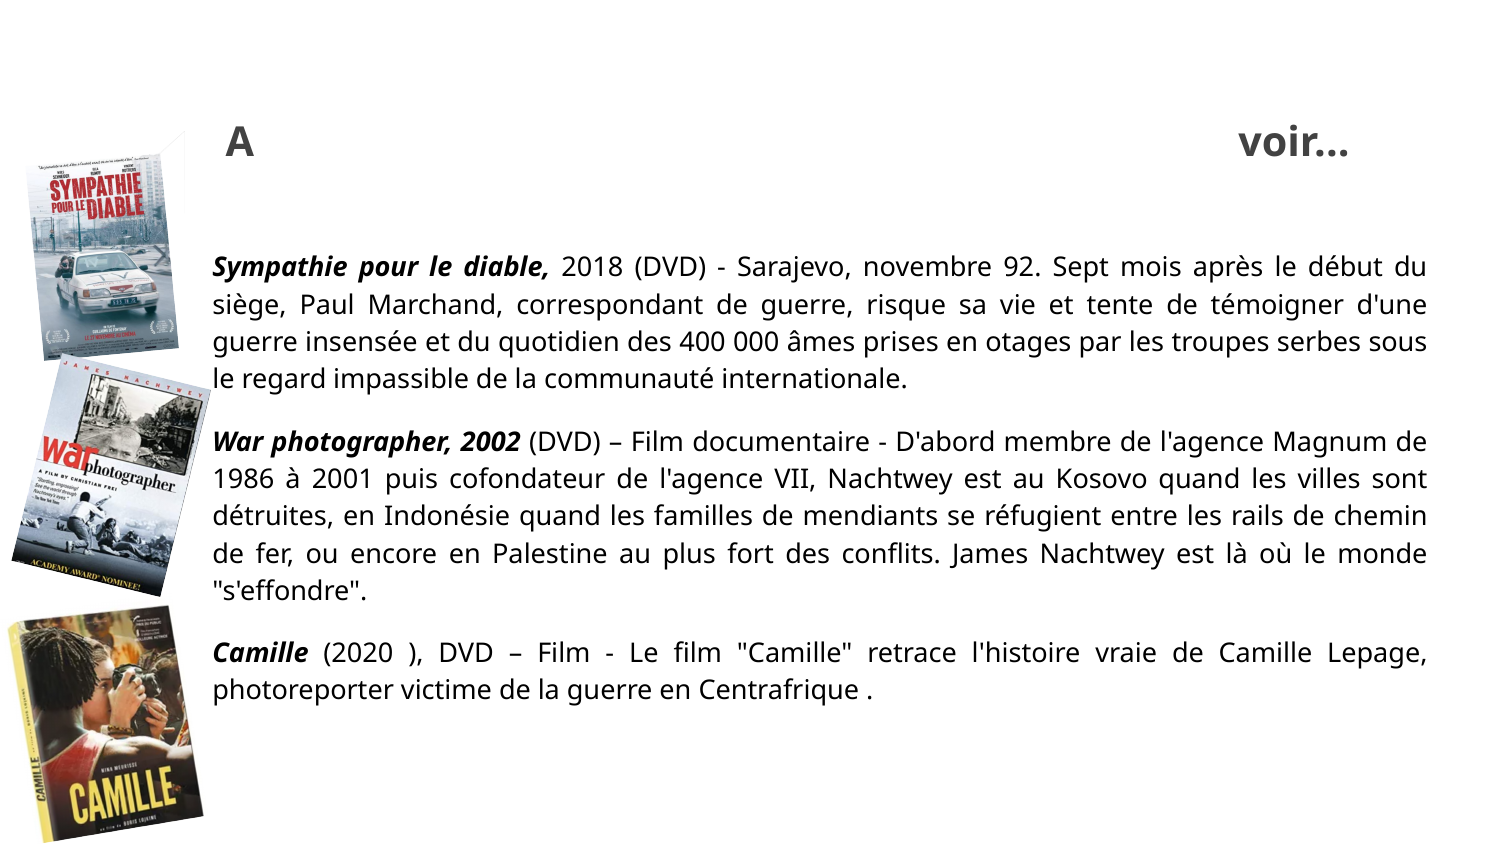

# A voir...
Sympathie pour le diable, 2018 (DVD) - Sarajevo, novembre 92. Sept mois après le début du siège, Paul Marchand, correspondant de guerre, risque sa vie et tente de témoigner d'une guerre insensée et du quotidien des 400 000 âmes prises en otages par les troupes serbes sous le regard impassible de la communauté internationale.
War photographer, 2002 (DVD) – Film documentaire - D'abord membre de l'agence Magnum de 1986 à 2001 puis cofondateur de l'agence VII, Nachtwey est au Kosovo quand les villes sont détruites, en Indonésie quand les familles de mendiants se réfugient entre les rails de chemin de fer, ou encore en Palestine au plus fort des conflits. James Nachtwey est là où le monde "s'effondre".
Camille (2020 ), DVD – Film - Le film "Camille" retrace l'histoire vraie de Camille Lepage, photoreporter victime de la guerre en Centrafrique .